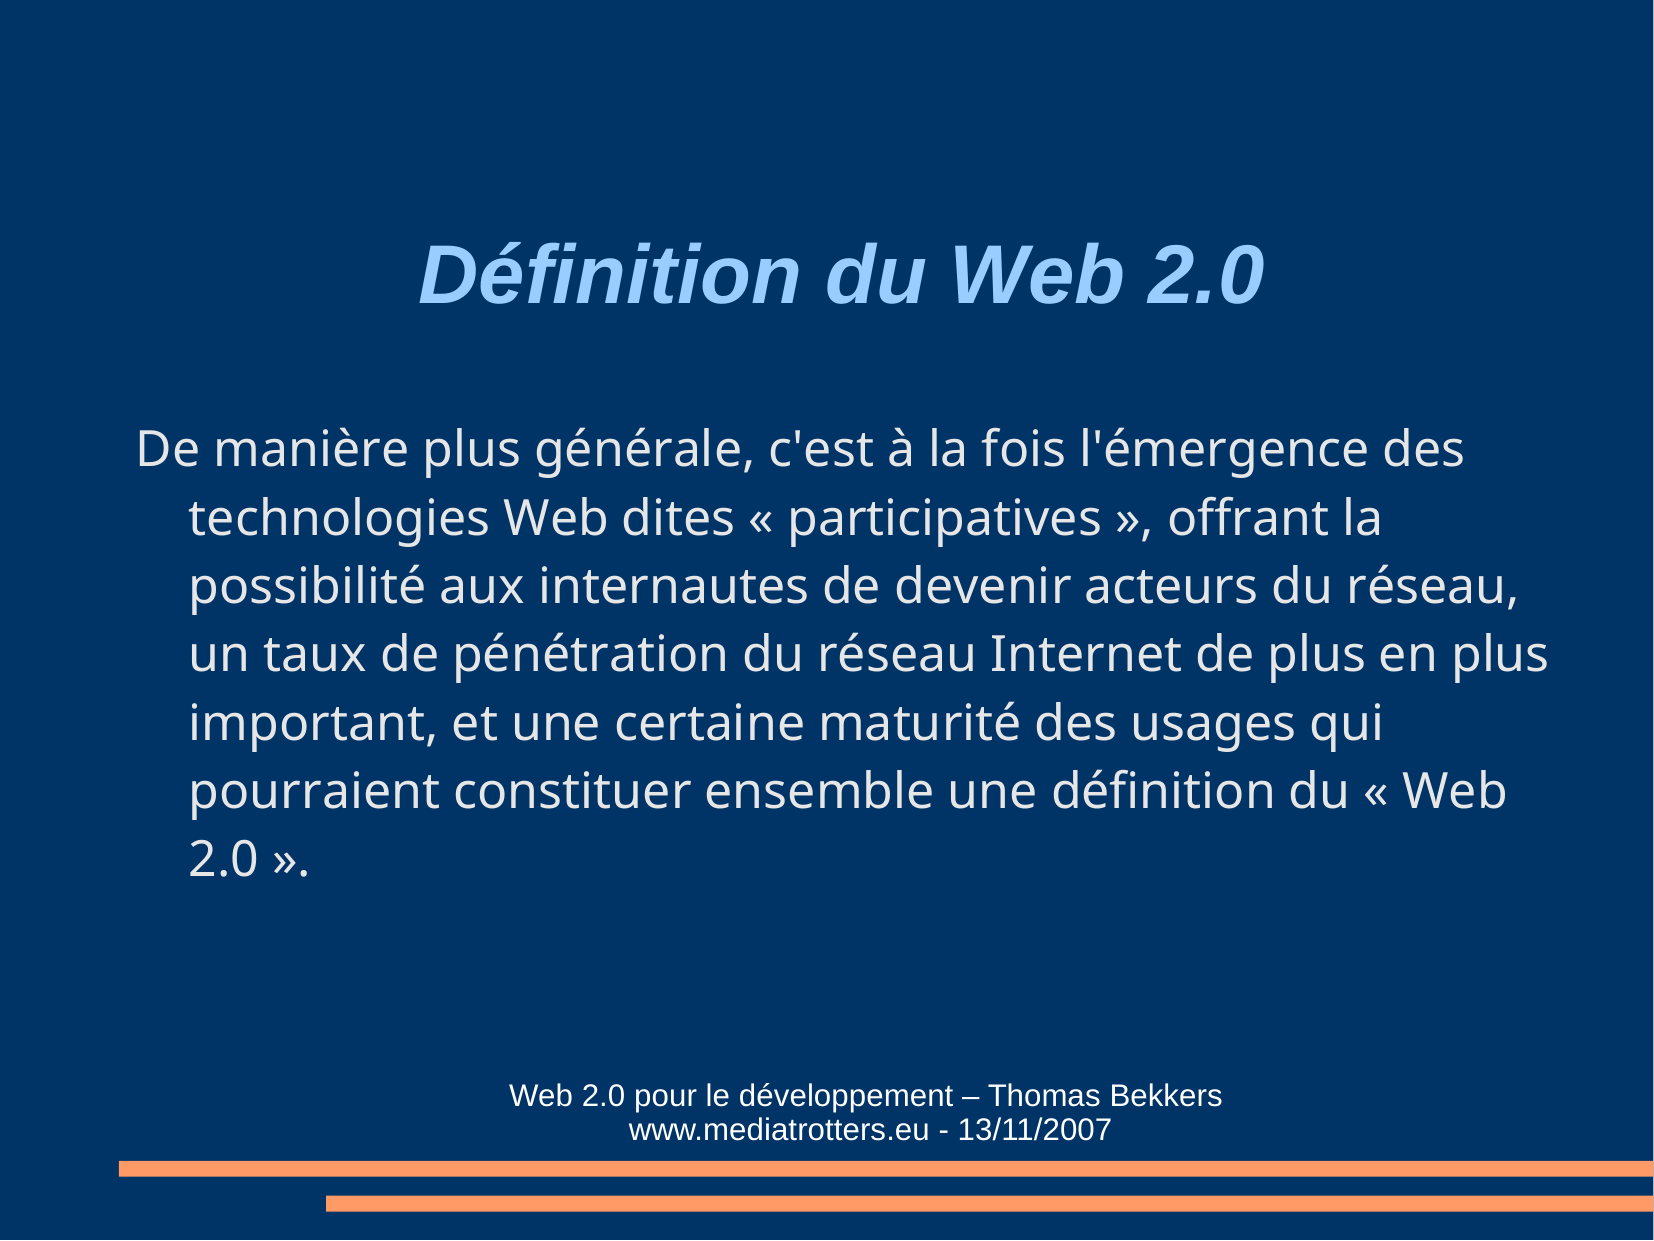

Définition du Web 2.0
# De manière plus générale, c'est à la fois l'émergence des technologies Web dites « participatives », offrant la possibilité aux internautes de devenir acteurs du réseau, un taux de pénétration du réseau Internet de plus en plus important, et une certaine maturité des usages qui pourraient constituer ensemble une définition du « Web 2.0 ».